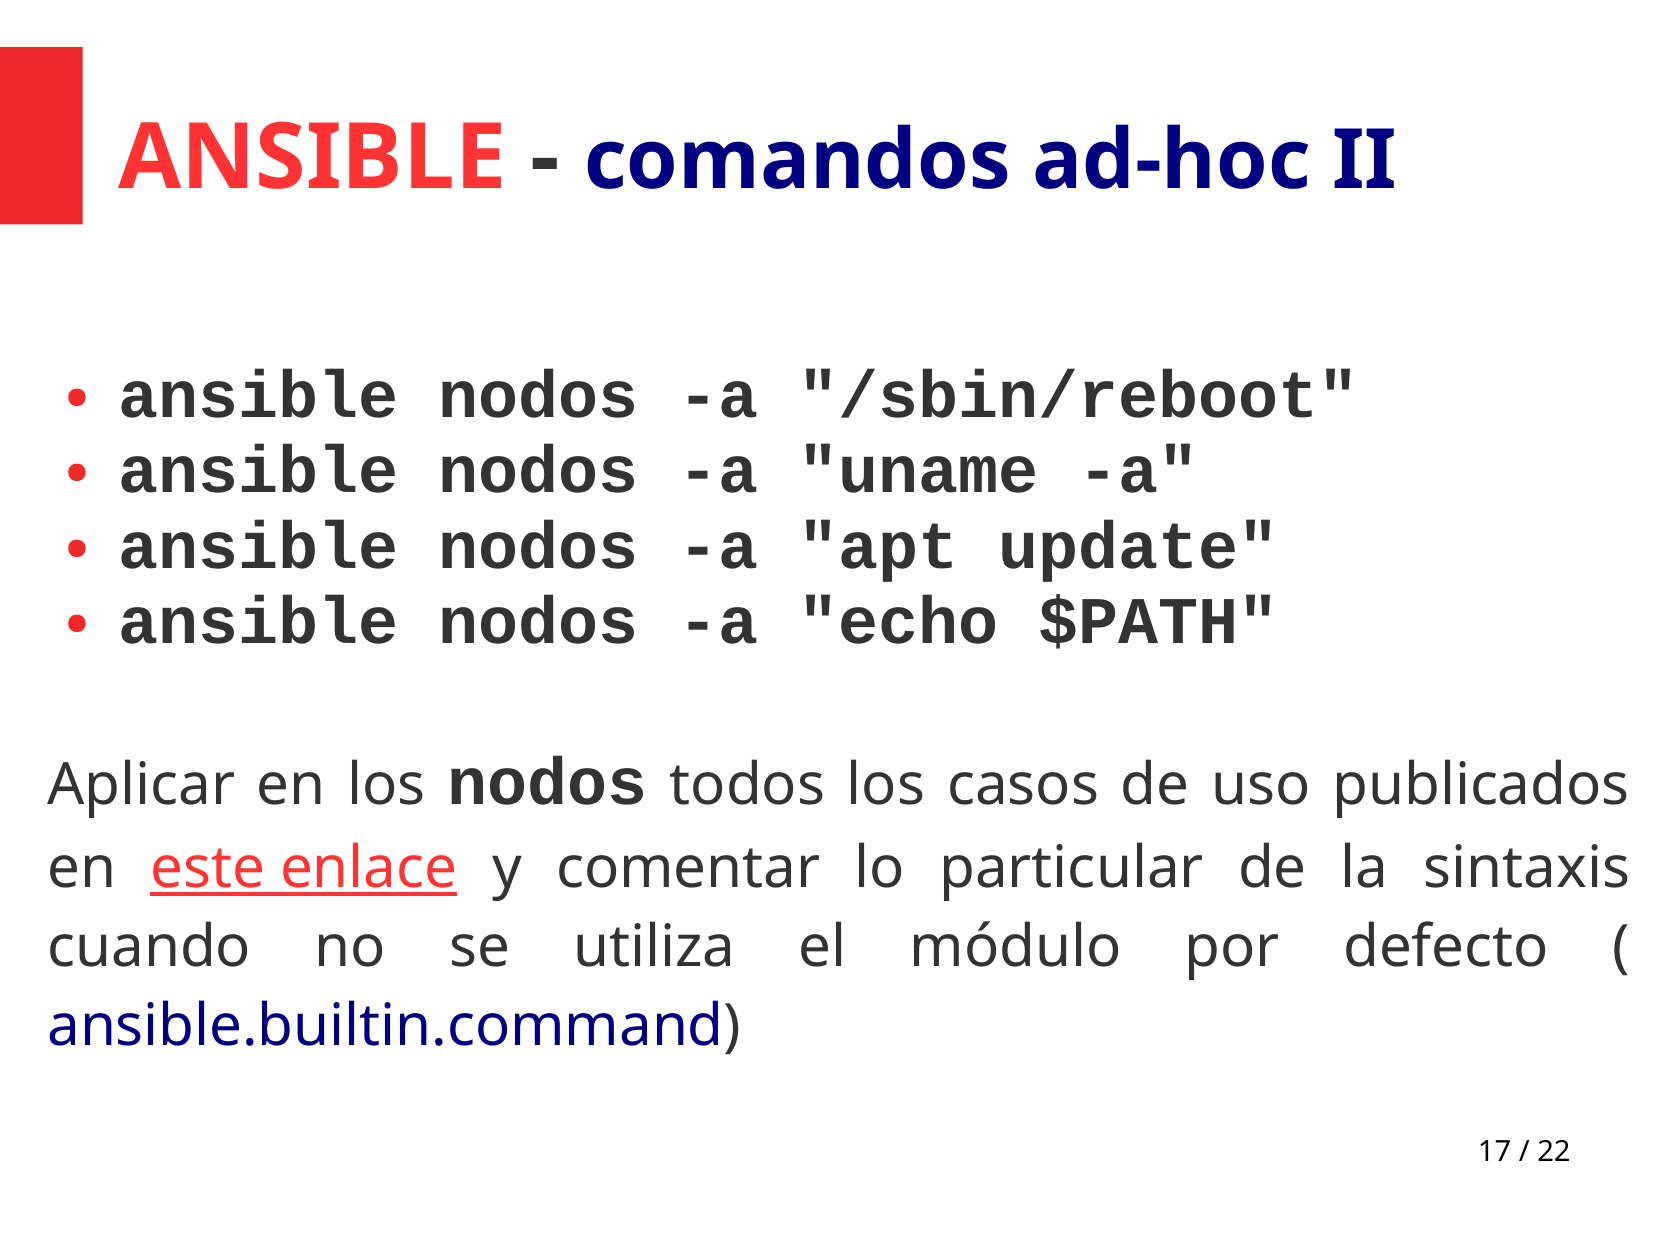

# ANSIBLE - comandos ad-hoc II
ansible nodos -a "/sbin/reboot"
ansible nodos -a "uname -a"
ansible nodos -a "apt update"
ansible nodos -a "echo $PATH"
Aplicar en los nodos todos los casos de uso publicados en este enlace y comentar lo particular de la sintaxis cuando no se utiliza el módulo por defecto (ansible.builtin.command)
17